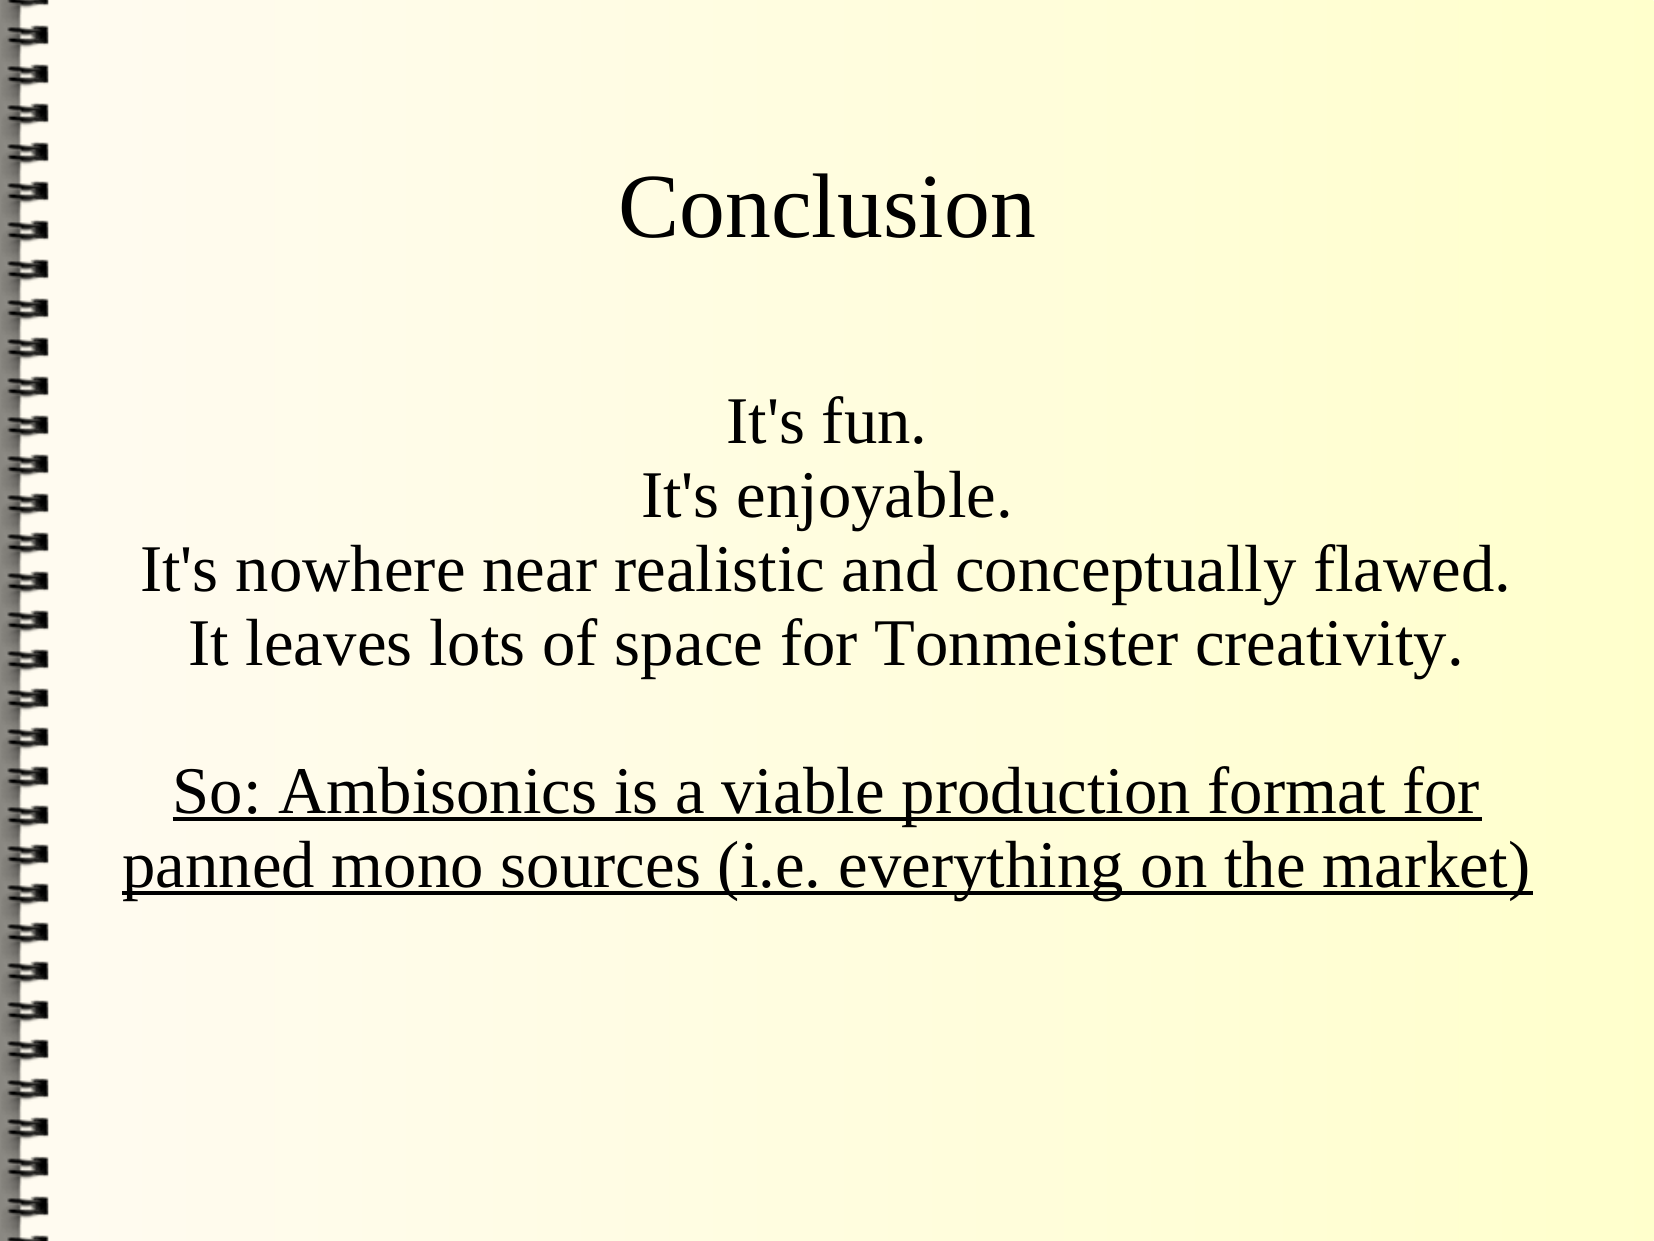

# Conclusion
It's fun.
It's enjoyable.
It's nowhere near realistic and conceptually flawed.
It leaves lots of space for Tonmeister creativity.
So: Ambisonics is a viable production format for panned mono sources (i.e. everything on the market)